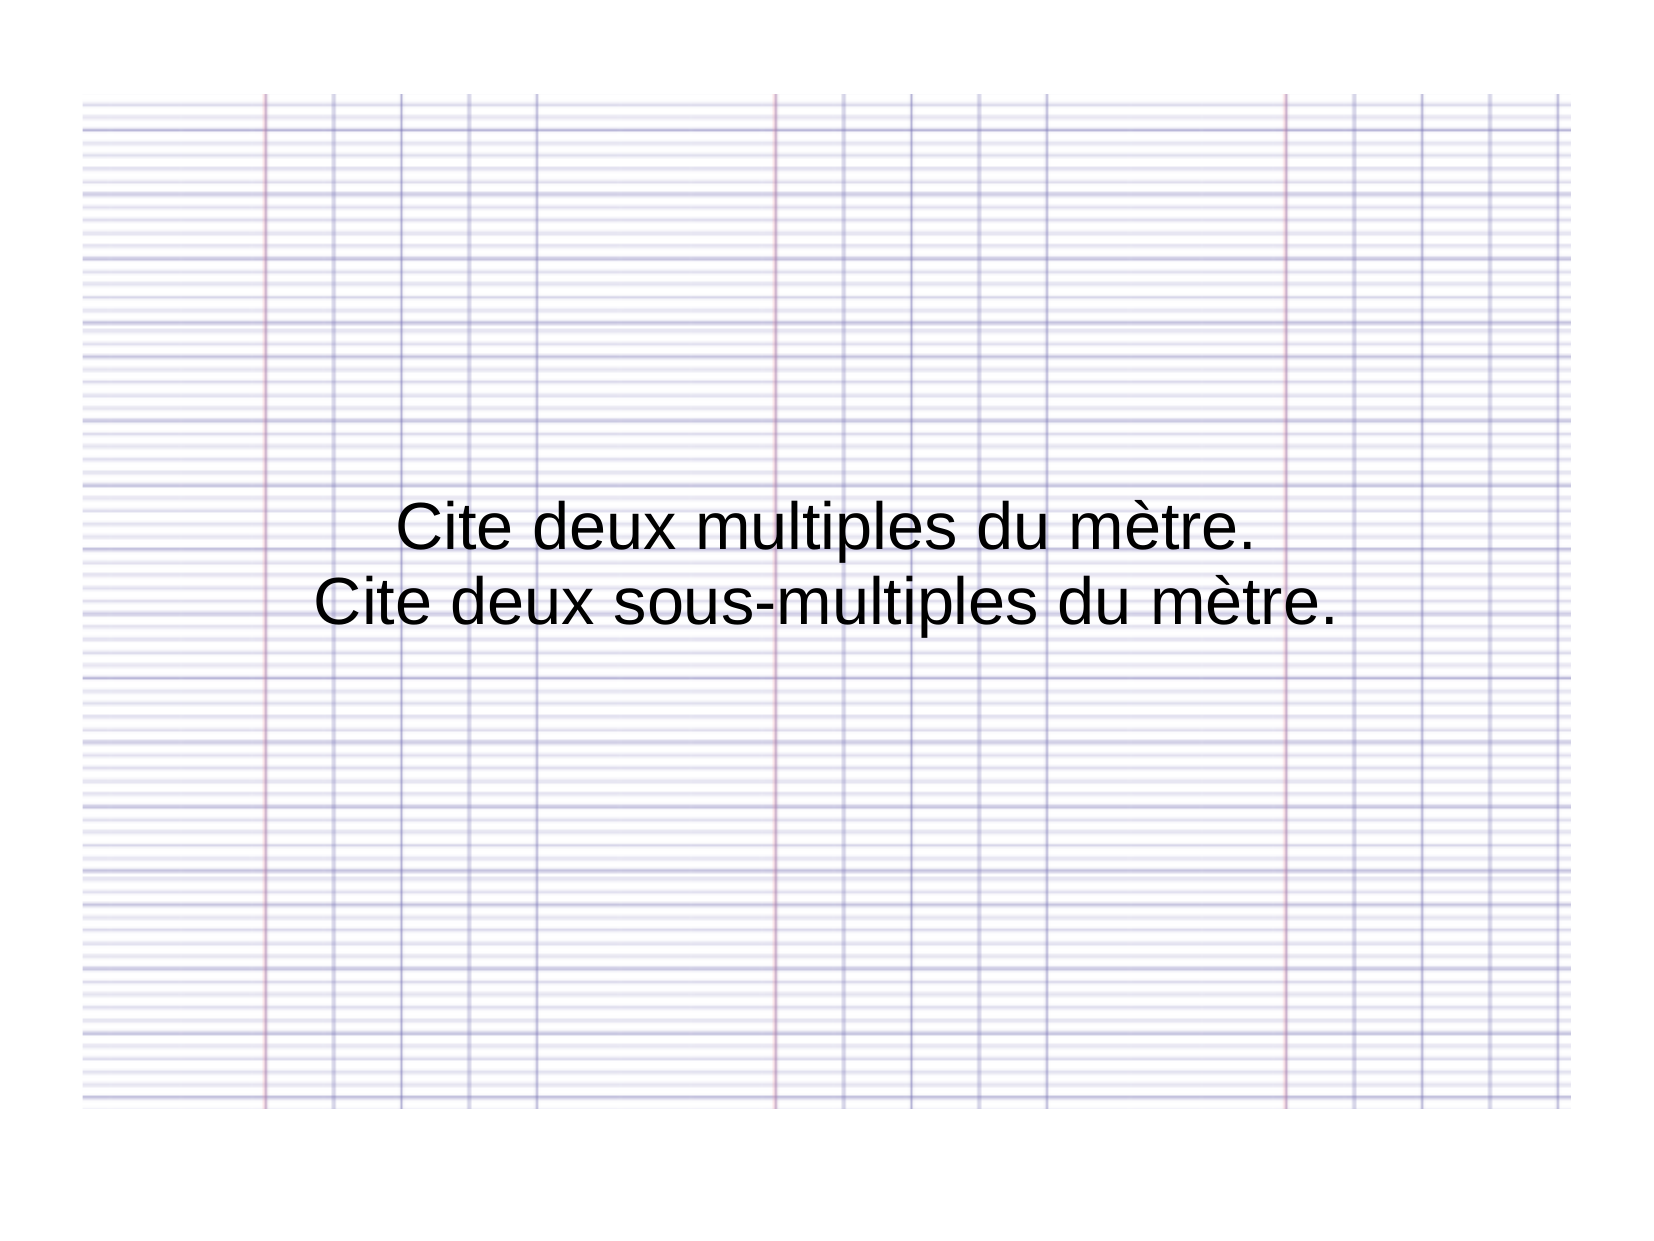

# Cite deux multiples du mètre.
Cite deux sous-multiples du mètre.